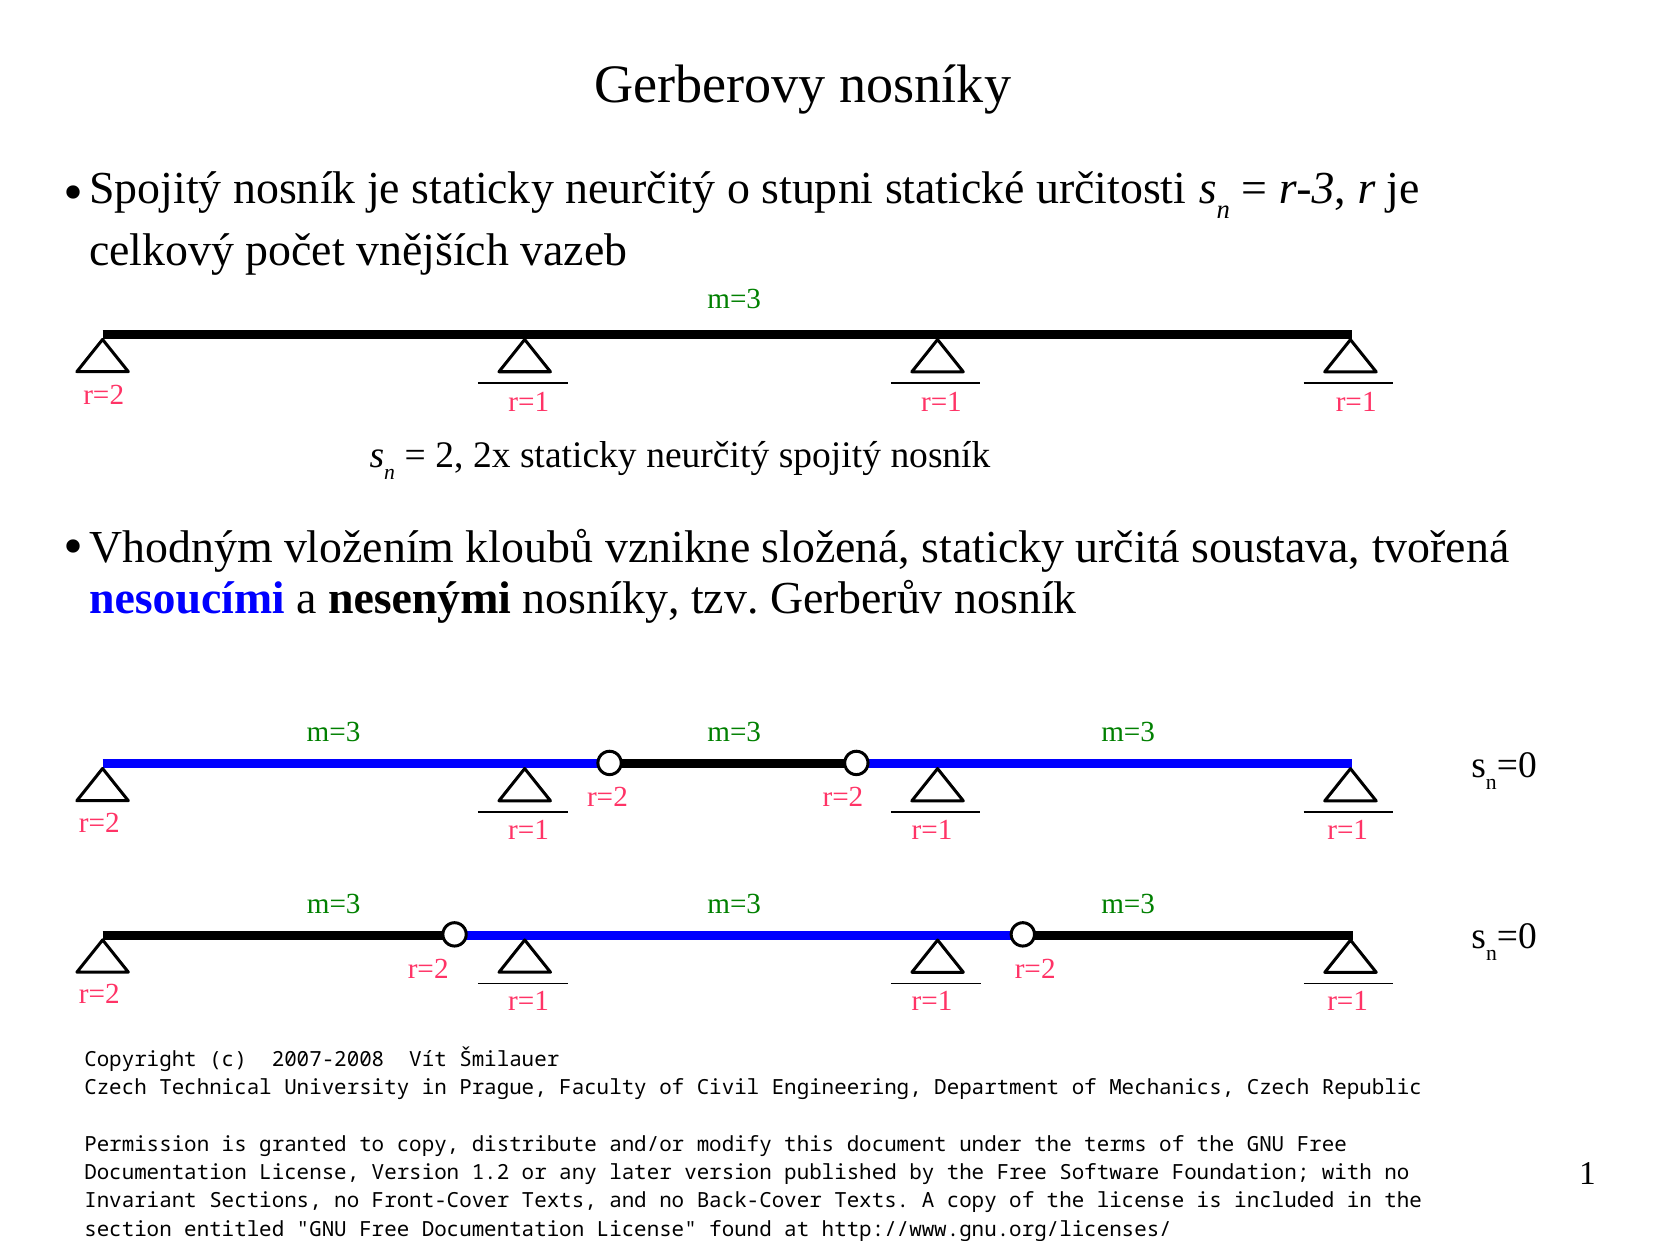

# Gerberovy nosníky
Spojitý nosník je staticky neurčitý o stupni statické určitosti sn = r-3, r je celkový počet vnějších vazeb
Vhodným vložením kloubů vznikne složená, staticky určitá soustava, tvořená nesoucími a nesenými nosníky, tzv. Gerberův nosník
m=3
r=2
r=1
r=1
r=1
sn = 2, 2x staticky neurčitý spojitý nosník
m=3
m=3
m=3
sn=0
r=2
r=2
r=2
r=1
r=1
r=1
m=3
m=3
m=3
sn=0
r=2
r=2
r=2
r=1
r=1
r=1
Copyright (c) 2007-2008 Vít Šmilauer
Czech Technical University in Prague, Faculty of Civil Engineering, Department of Mechanics, Czech Republic
Permission is granted to copy, distribute and/or modify this document under the terms of the GNU Free Documentation License, Version 1.2 or any later version published by the Free Software Foundation; with no Invariant Sections, no Front-Cover Texts, and no Back-Cover Texts. A copy of the license is included in the section entitled "GNU Free Documentation License" found at http://www.gnu.org/licenses/
1